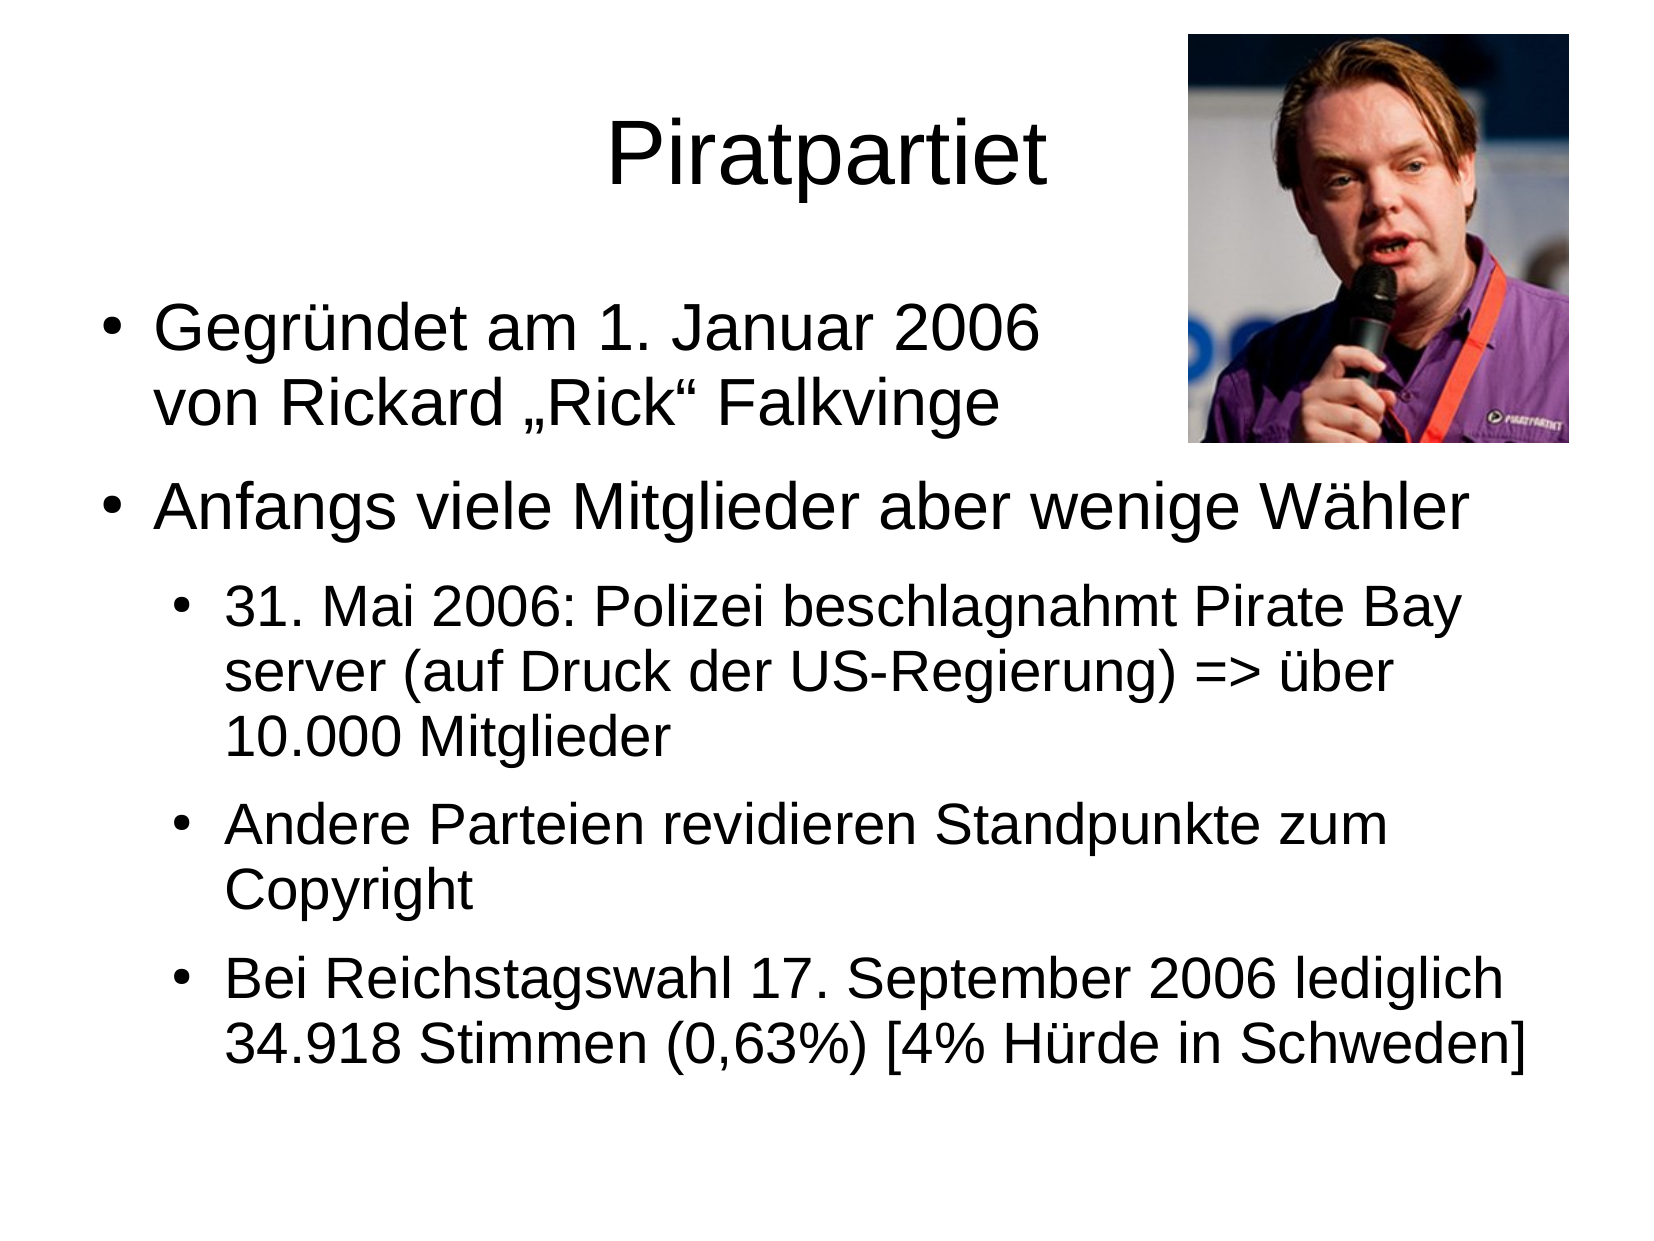

# Piratpartiet
Gegründet am 1. Januar 2006
von Rickard „Rick“ Falkvinge
Anfangs viele Mitglieder aber wenige Wähler
31. Mai 2006: Polizei beschlagnahmt Pirate Bay server (auf Druck der US-Regierung) => über 10.000 Mitglieder
Andere Parteien revidieren Standpunkte zum Copyright
Bei Reichstagswahl 17. September 2006 lediglich 34.918 Stimmen (0,63%) [4% Hürde in Schweden]